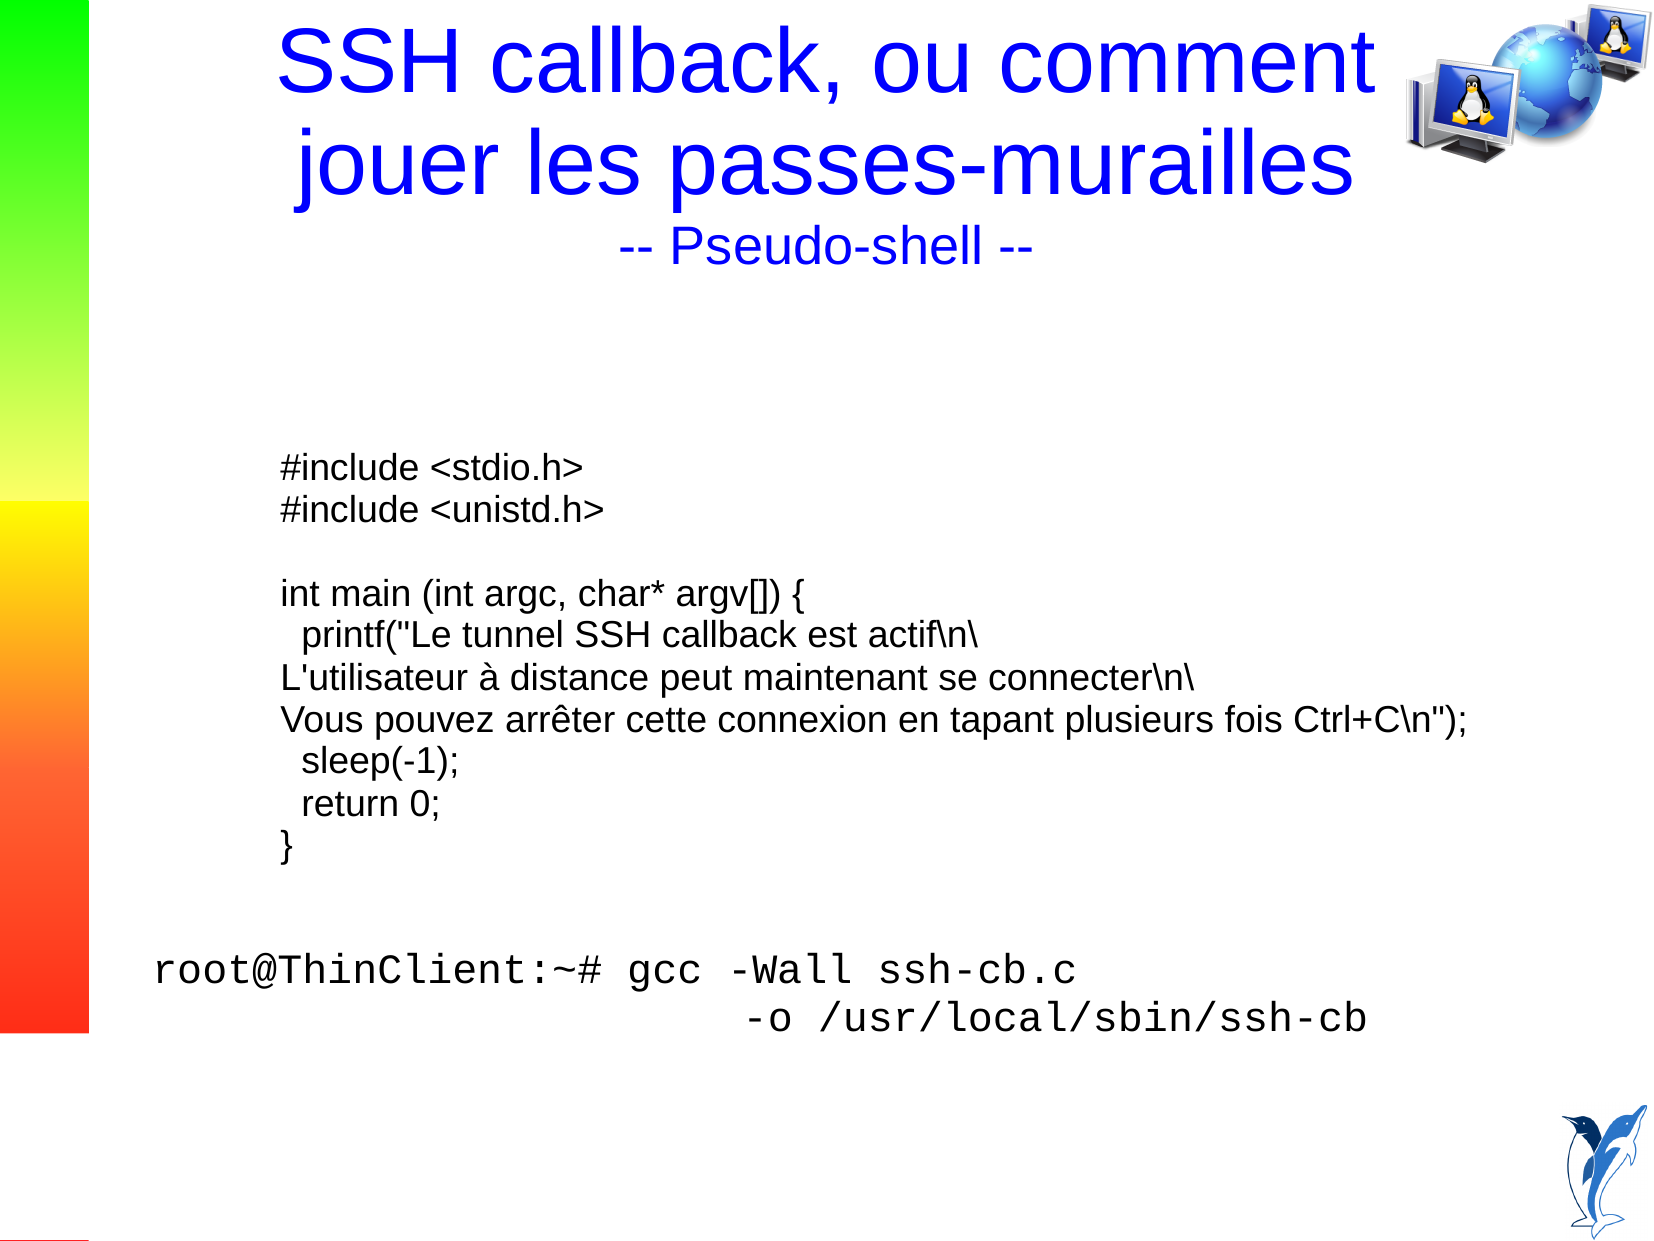

# SSH callback, ou comment jouer les passes-murailles
-- Pseudo-shell --
#include <stdio.h>
#include <unistd.h>
int main (int argc, char* argv[]) {
 printf("Le tunnel SSH callback est actif\n\
L'utilisateur à distance peut maintenant se connecter\n\
Vous pouvez arrêter cette connexion en tapant plusieurs fois Ctrl+C\n");
 sleep(-1);
 return 0;
}
root@ThinClient:~# gcc -Wall ssh-cb.c
								-o /usr/local/sbin/ssh-cb